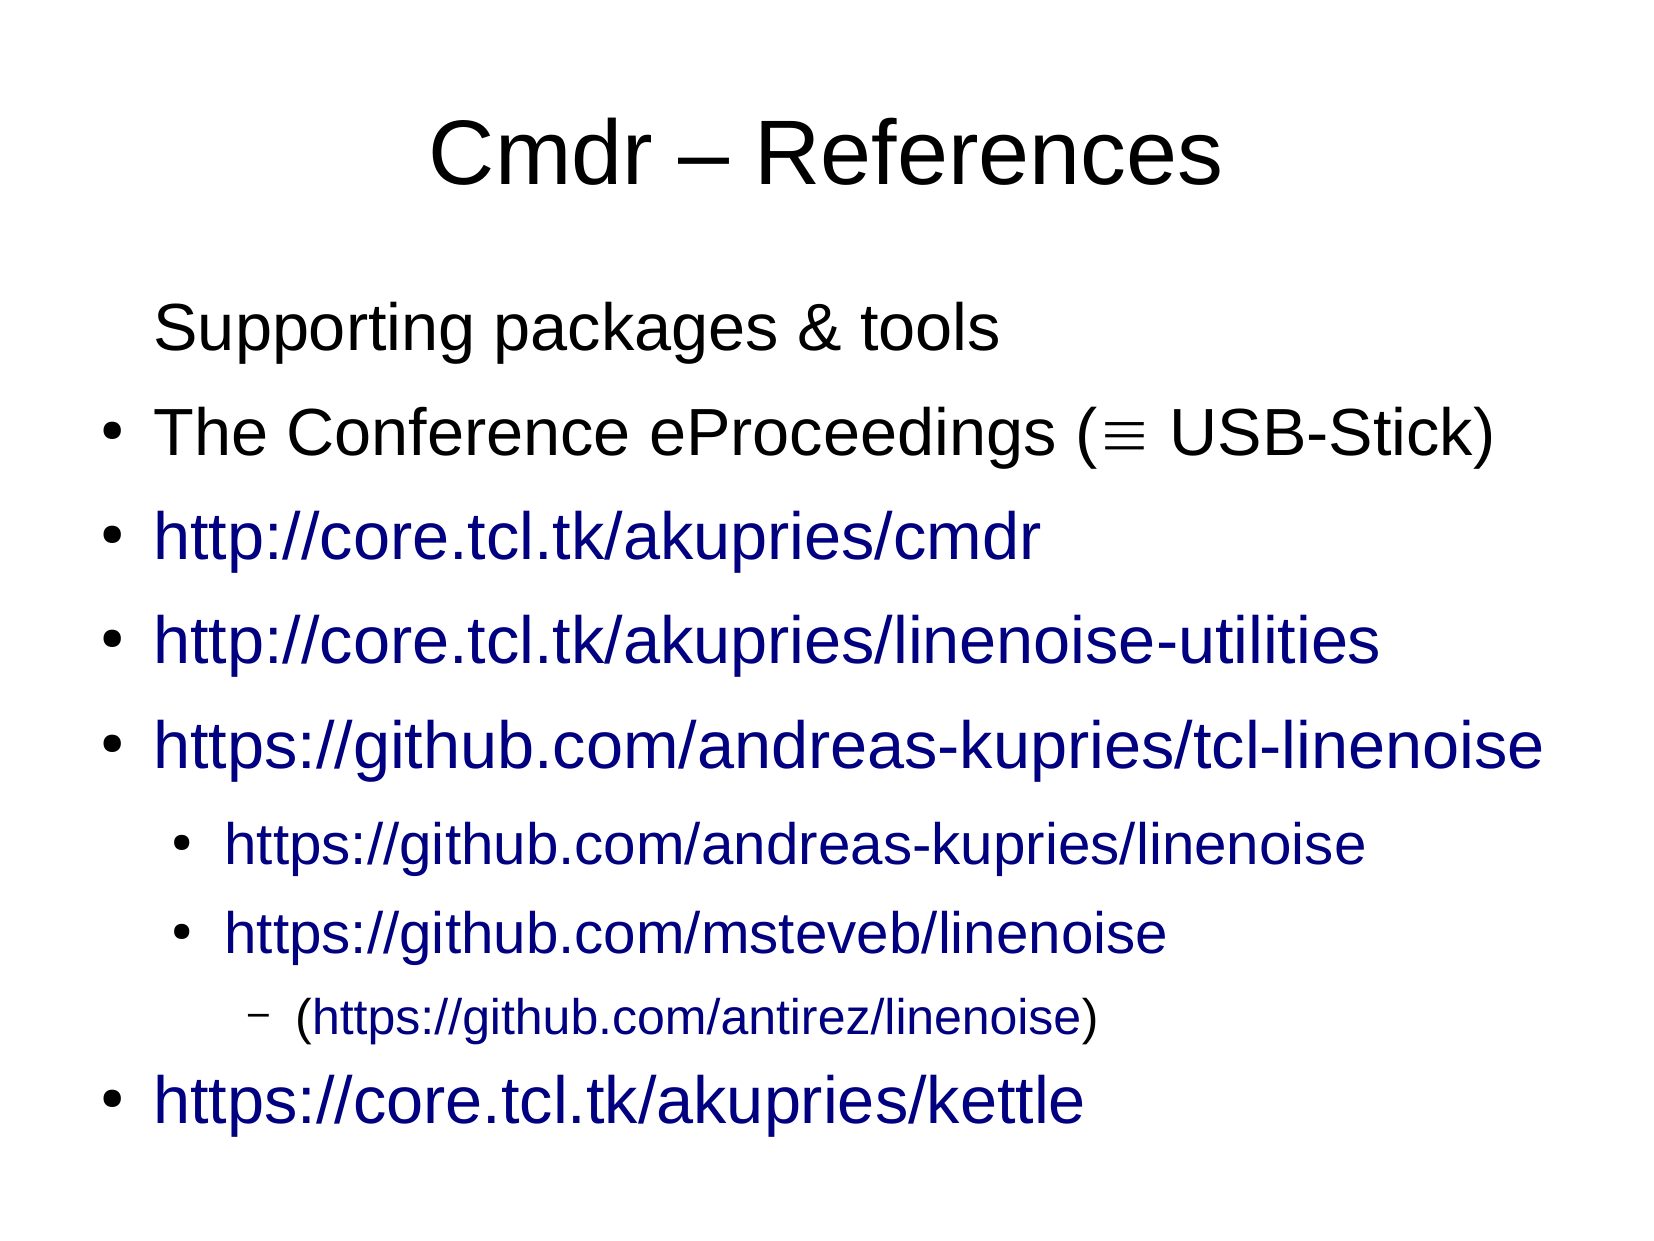

# Cmdr – References
Supporting packages & tools
The Conference eProceedings (º USB-Stick)
http://core.tcl.tk/akupries/cmdr
http://core.tcl.tk/akupries/linenoise-utilities
https://github.com/andreas-kupries/tcl-linenoise
https://github.com/andreas-kupries/linenoise
https://github.com/msteveb/linenoise
(https://github.com/antirez/linenoise)
https://core.tcl.tk/akupries/kettle